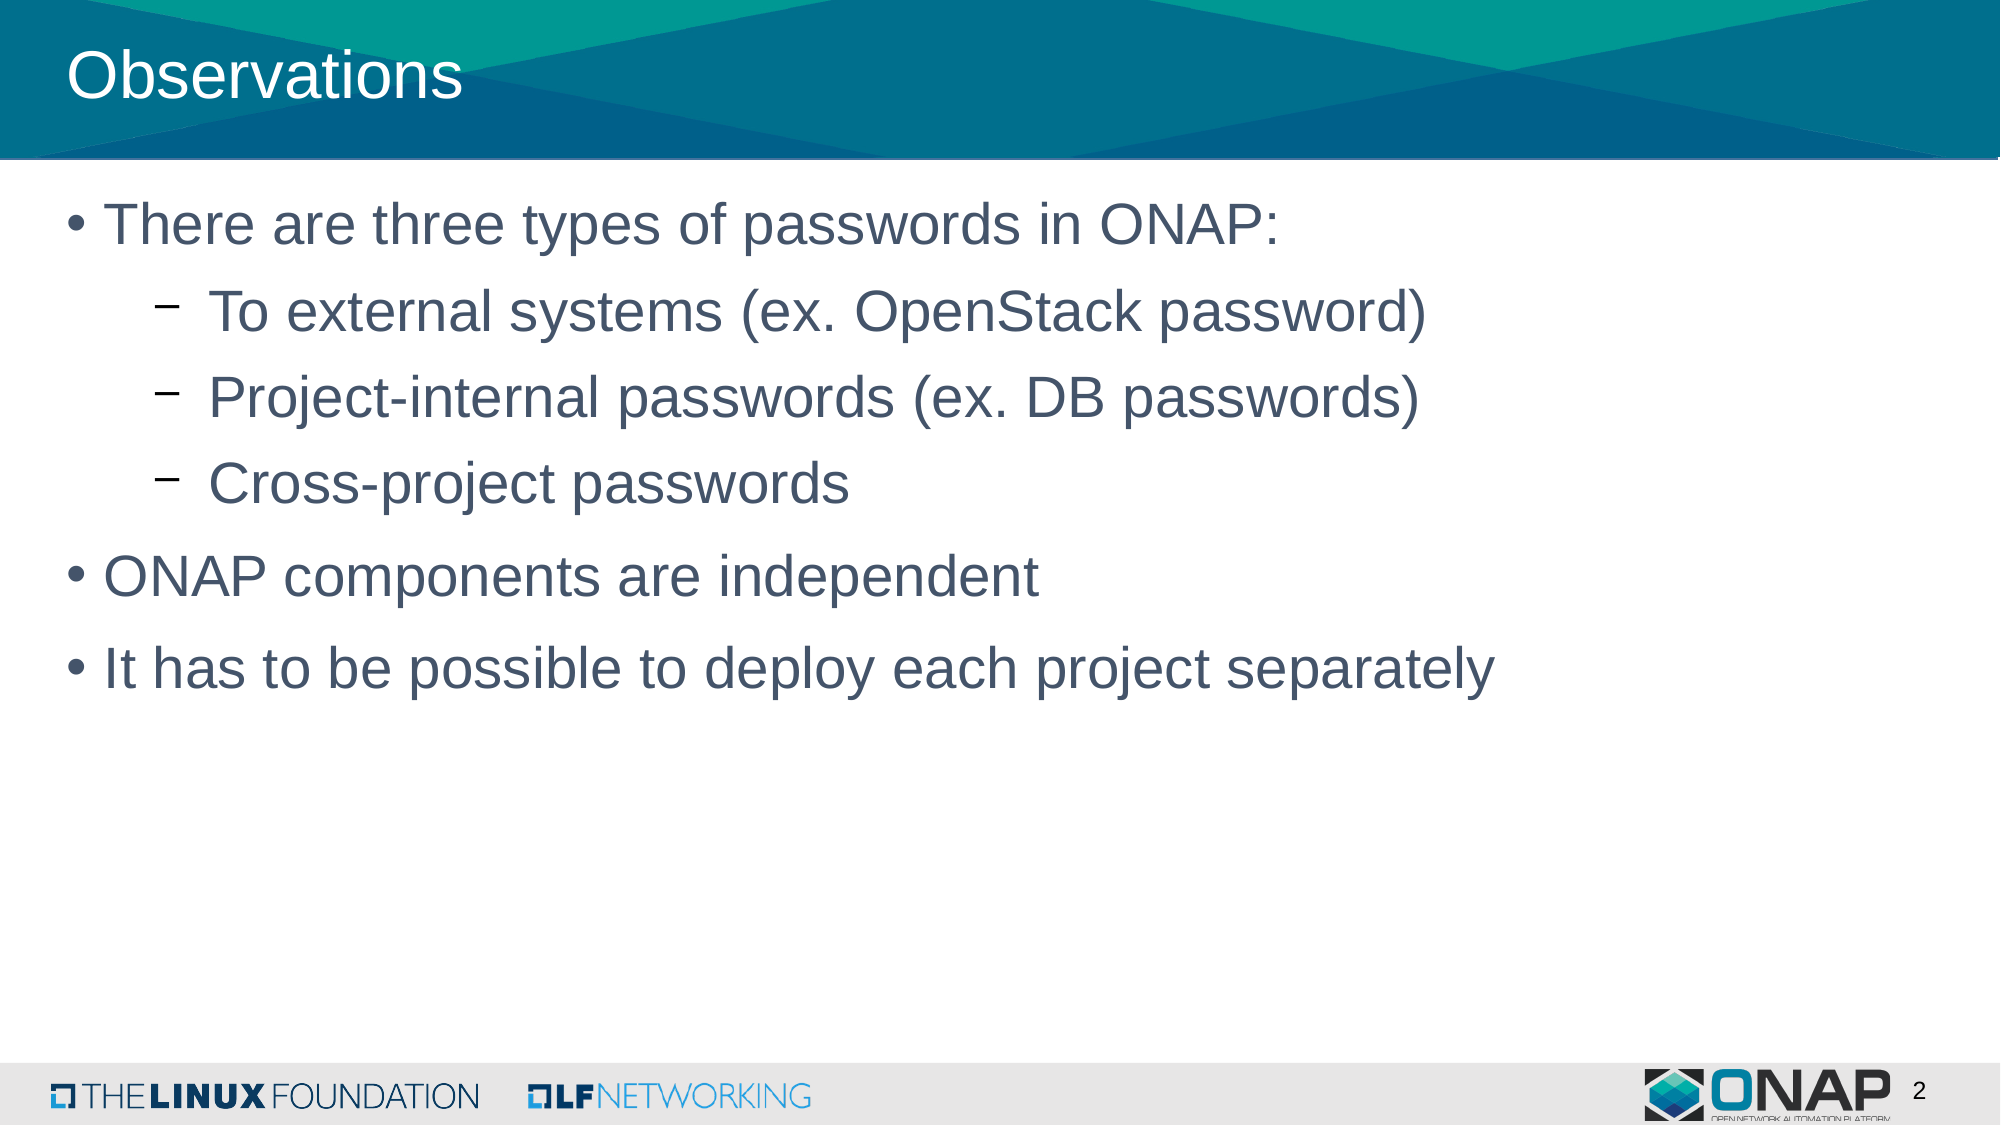

# Observations
There are three types of passwords in ONAP:
To external systems (ex. OpenStack password)
Project-internal passwords (ex. DB passwords)
Cross-project passwords
ONAP components are independent
It has to be possible to deploy each project separately